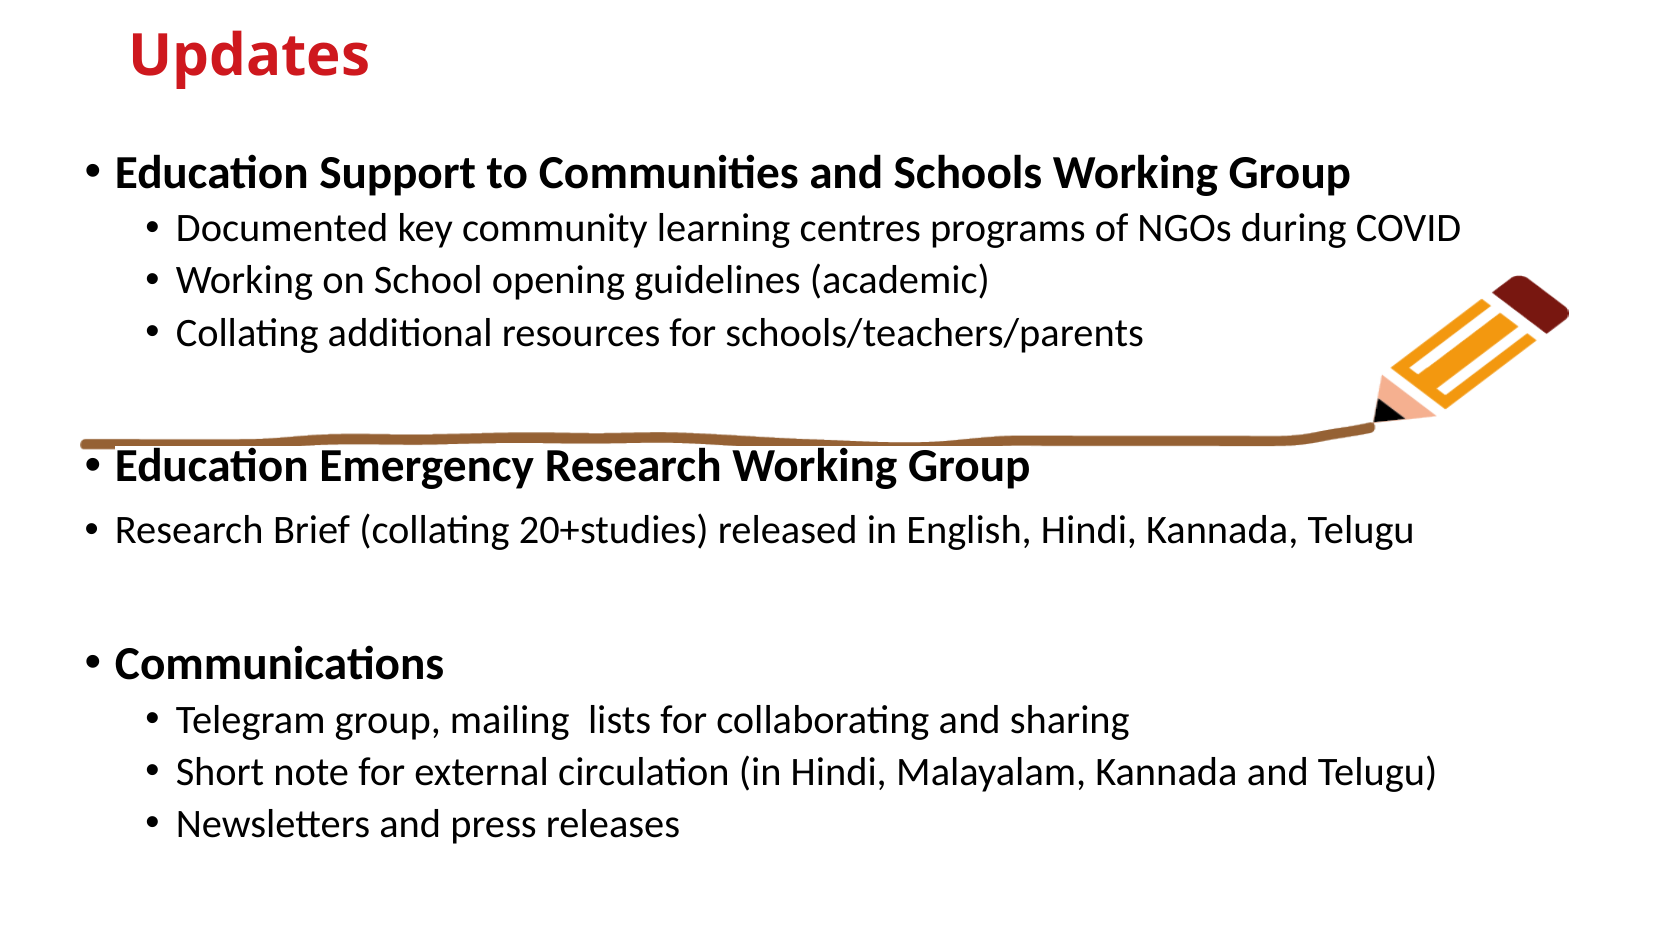

# Updates
Education Support to Communities and Schools Working Group
Documented key community learning centres programs of NGOs during COVID
Working on School opening guidelines (academic)
Collating additional resources for schools/teachers/parents
Education Emergency Research Working Group
Research Brief (collating 20+studies) released in English, Hindi, Kannada, Telugu
Communications
Telegram group, mailing lists for collaborating and sharing
Short note for external circulation (in Hindi, Malayalam, Kannada and Telugu)
Newsletters and press releases